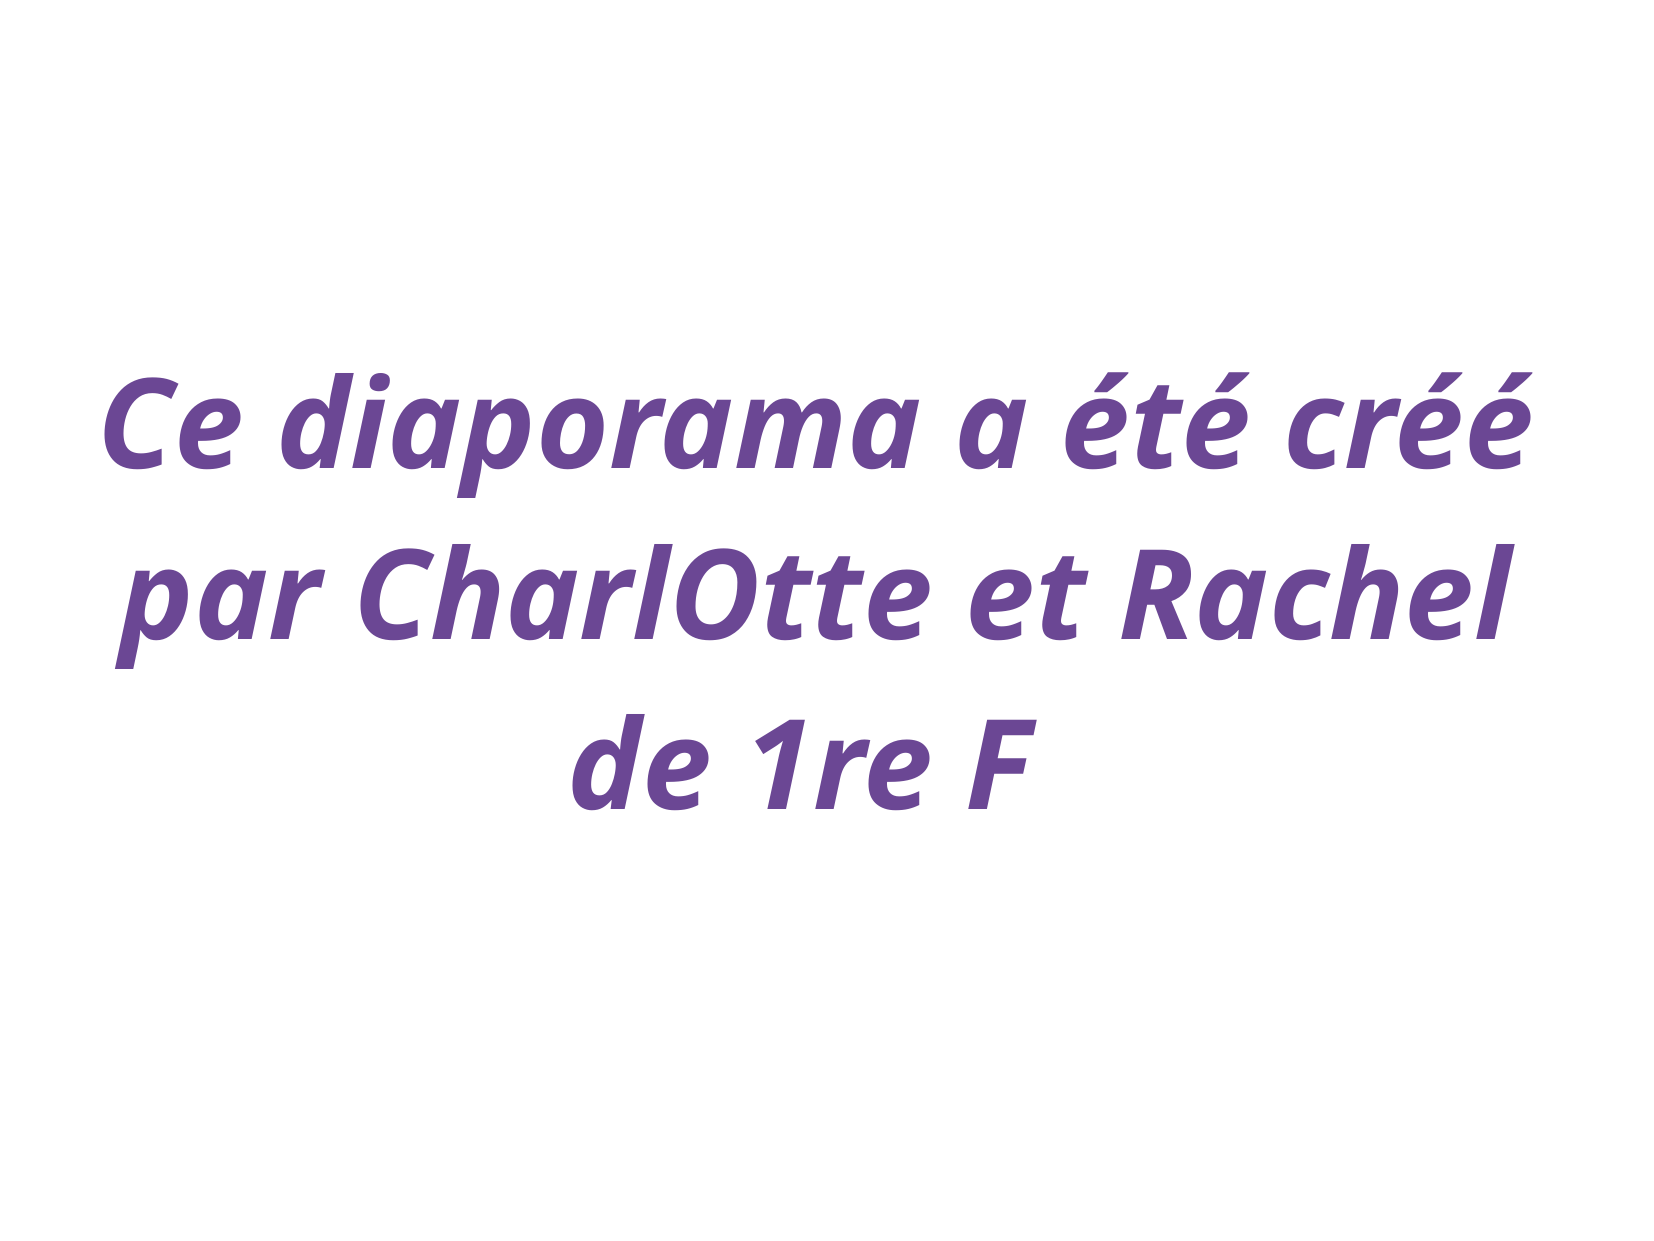

Ce diaporama a été créé par CharlOtte et Rachel
de 1re F